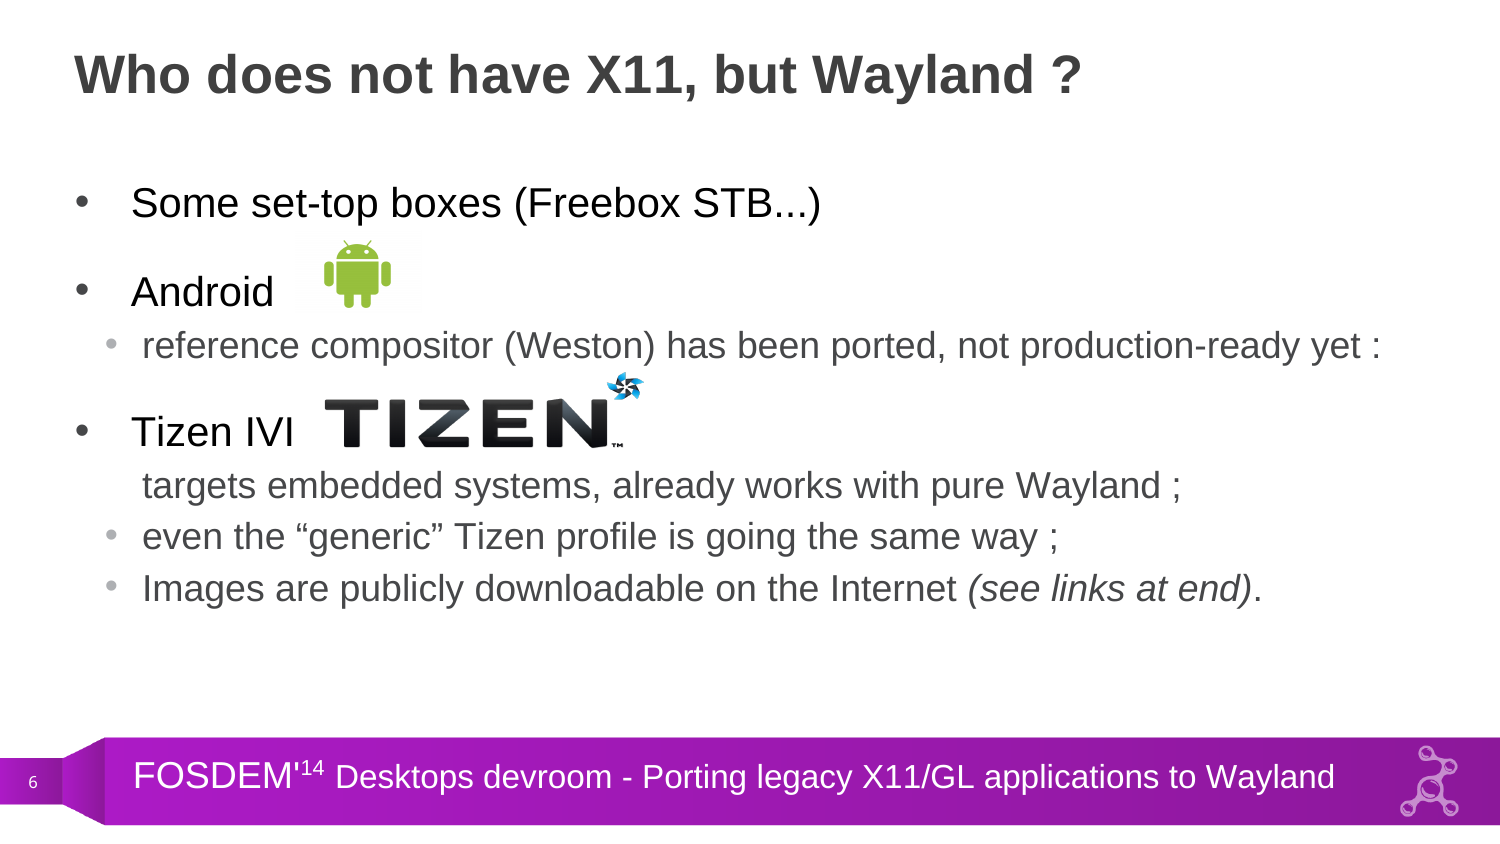

# Who does not have X11, but Wayland ?
Some set-top boxes (Freebox STB...)
Android
reference compositor (Weston) has been ported, not production-ready yet :
Tizen IVI
targets embedded systems, already works with pure Wayland ;
even the “generic” Tizen profile is going the same way ;
Images are publicly downloadable on the Internet (see links at end).